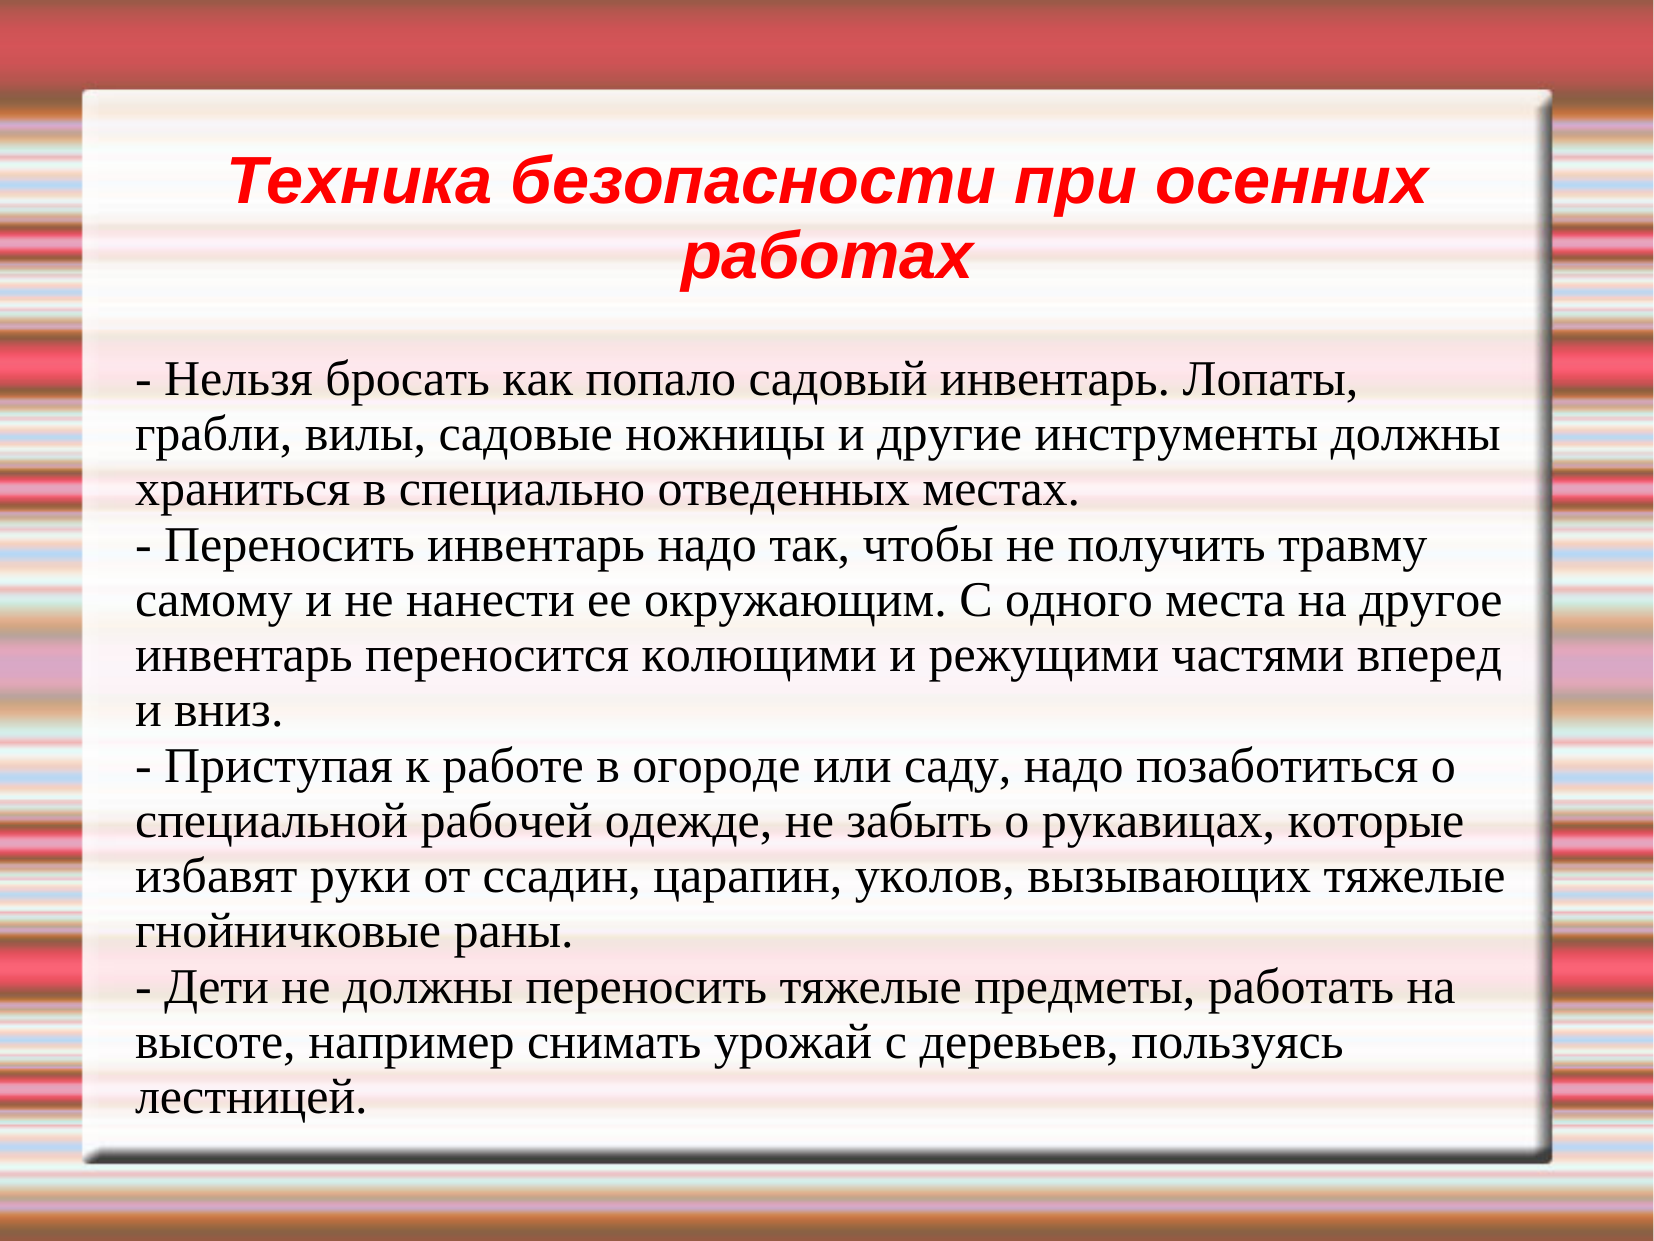

# Техника безопасности при осенних работах
- Нельзя бросать как попало садовый инвентарь. Лопаты, грабли, вилы, садовые ножницы и другие инструменты должны храниться в специально отведенных местах.
- Переносить инвентарь надо так, чтобы не получить травму самому и не нанести ее окружающим. С одного места на другое инвентарь переносится колющими и режущими частями вперед и вниз.
- Приступая к работе в огороде или саду, надо позаботиться о специальной рабочей одежде, не забыть о рукавицах, которые избавят руки от ссадин, царапин, уколов, вызывающих тяжелые гнойничковые раны.
- Дети не должны переносить тяжелые предметы, работать на высоте, например снимать урожай с деревьев, пользуясь лестницей.